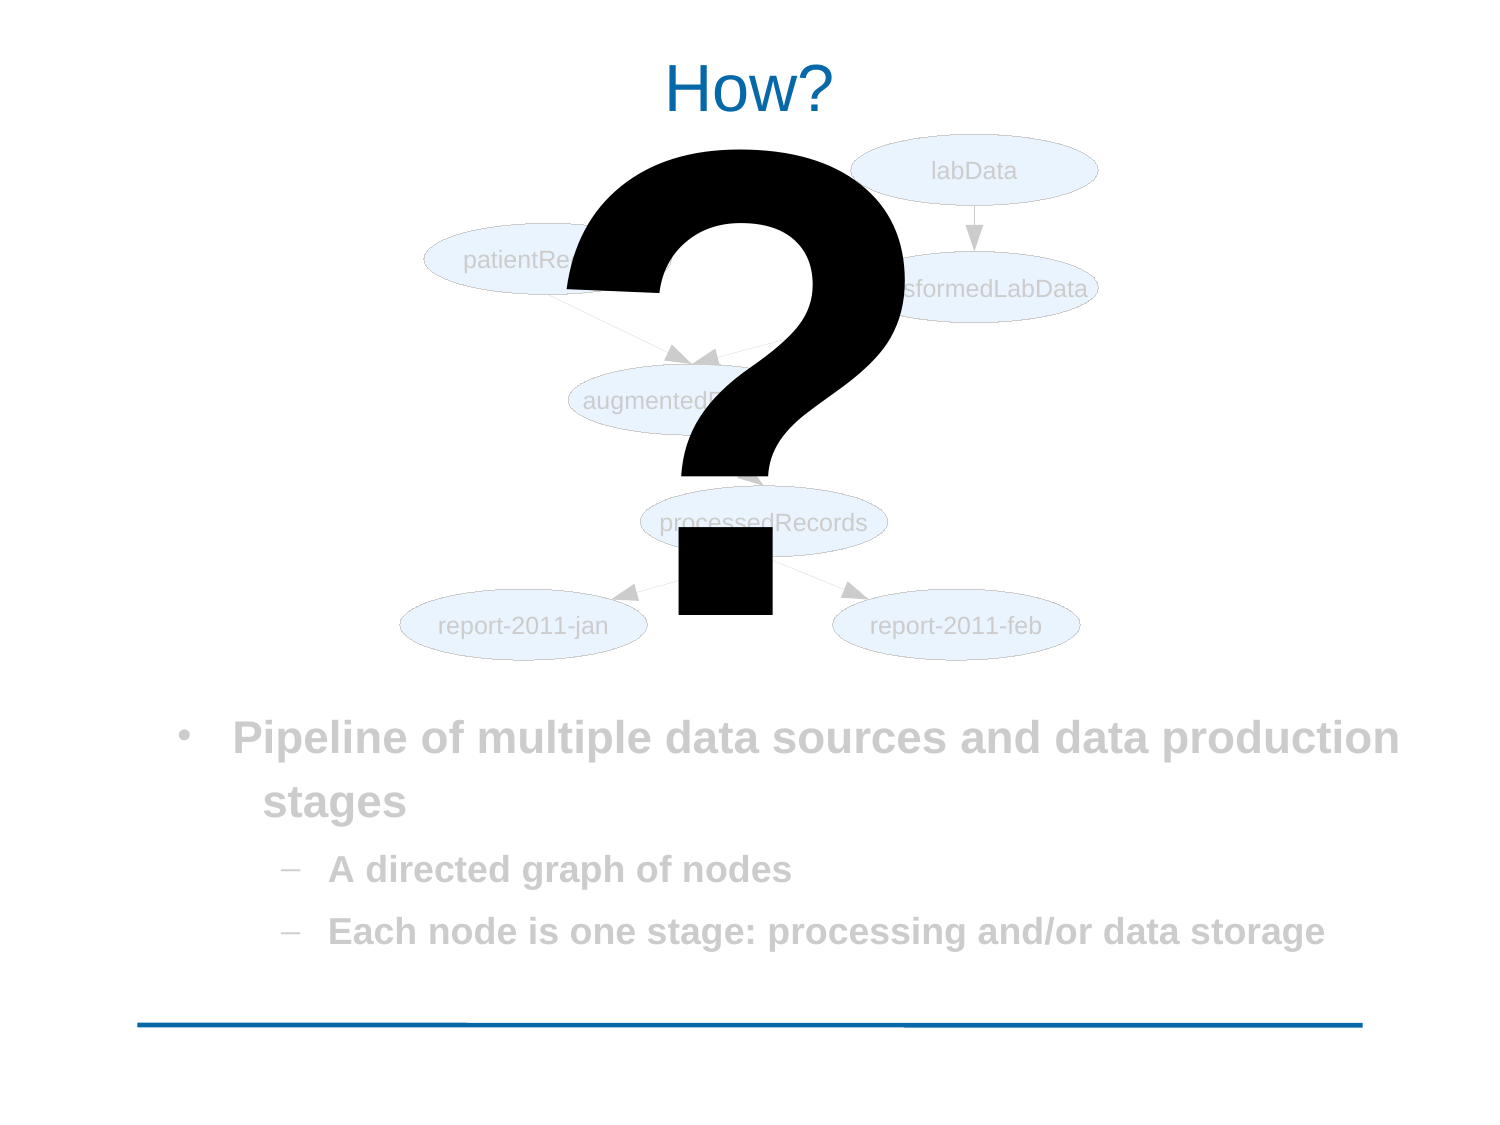

?
# How?
labData
patientRecords
transformedLabData
augmentedRecords
processedRecords
report-2011-jan
report-2011-feb
Pipeline of multiple data sources and data production stages
A directed graph of nodes
Each node is one stage: processing and/or data storage